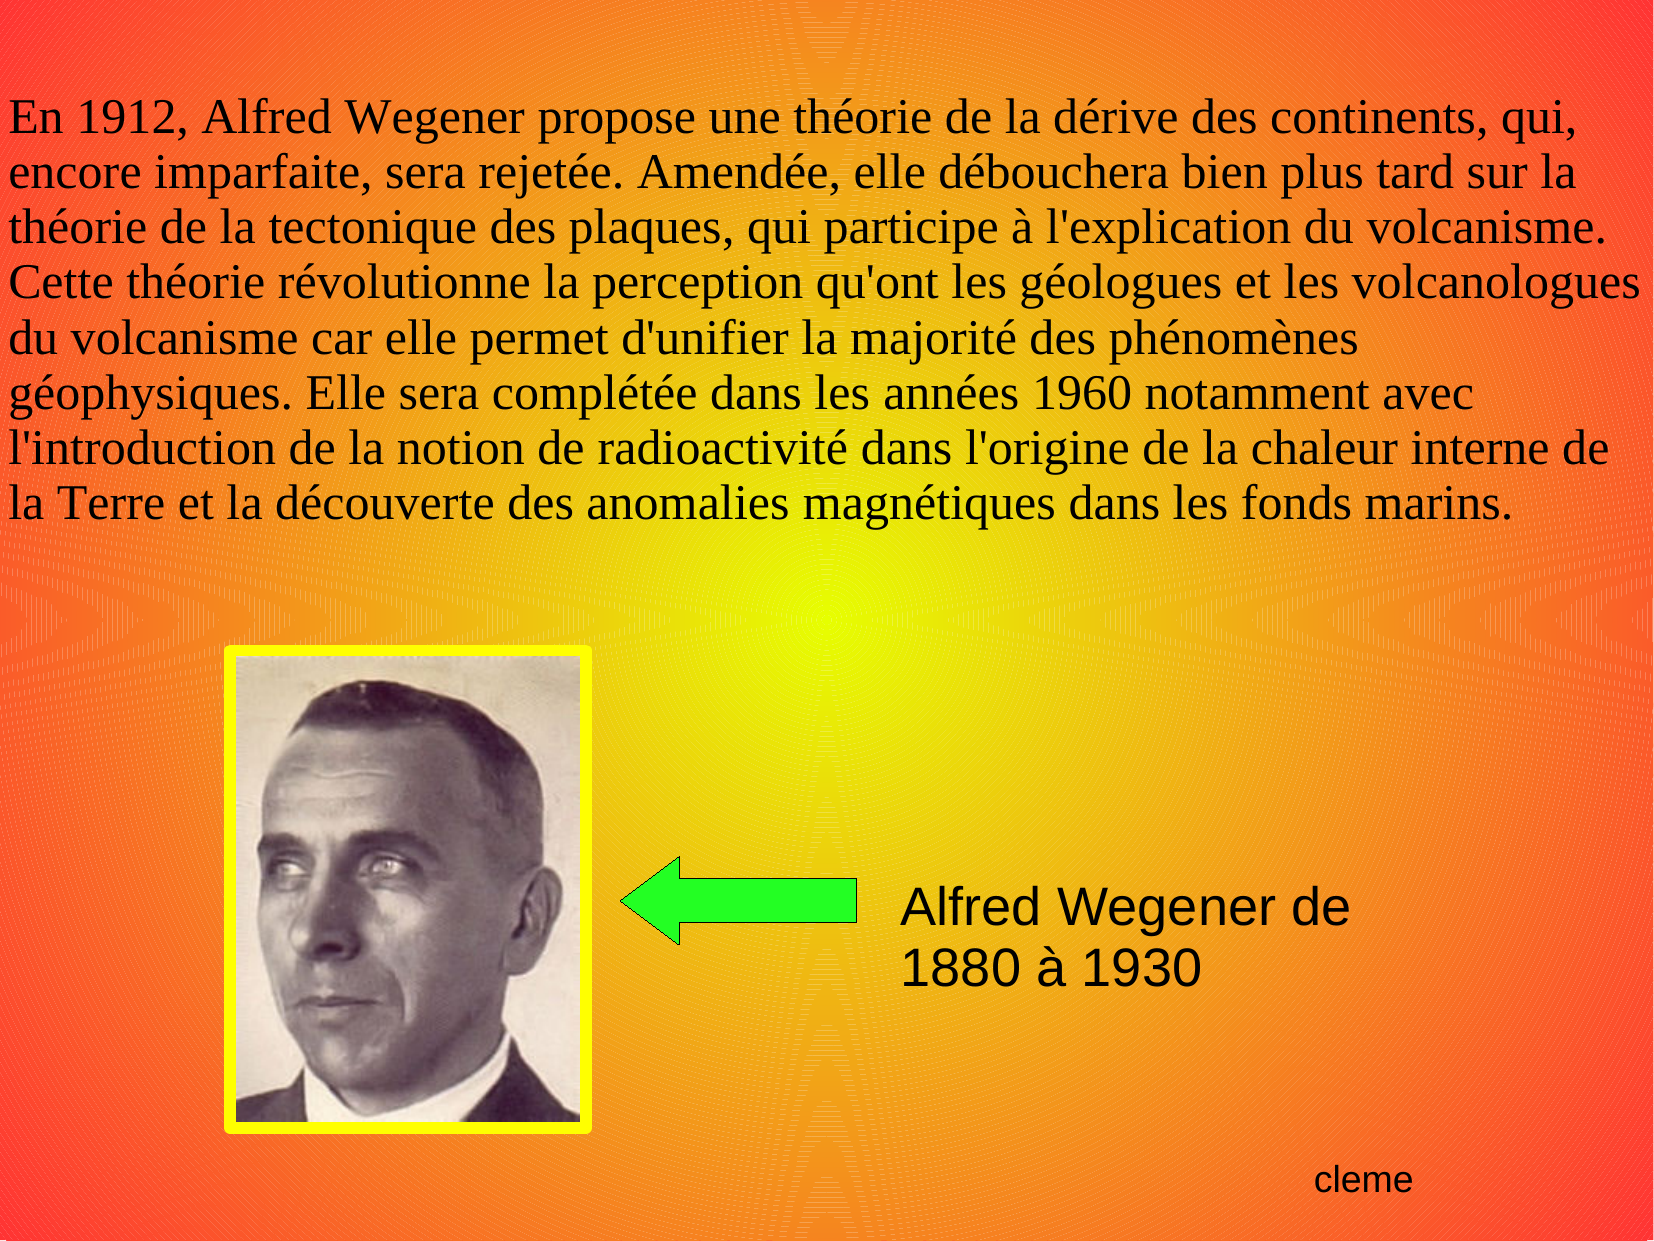

En 1912, Alfred Wegener propose une théorie de la dérive des continents, qui, encore imparfaite, sera rejetée. Amendée, elle débouchera bien plus tard sur la théorie de la tectonique des plaques, qui participe à l'explication du volcanisme. Cette théorie révolutionne la perception qu'ont les géologues et les volcanologues du volcanisme car elle permet d'unifier la majorité des phénomènes géophysiques. Elle sera complétée dans les années 1960 notamment avec l'introduction de la notion de radioactivité dans l'origine de la chaleur interne de la Terre et la découverte des anomalies magnétiques dans les fonds marins.
Alfred Wegener de 1880 à 1930
cleme